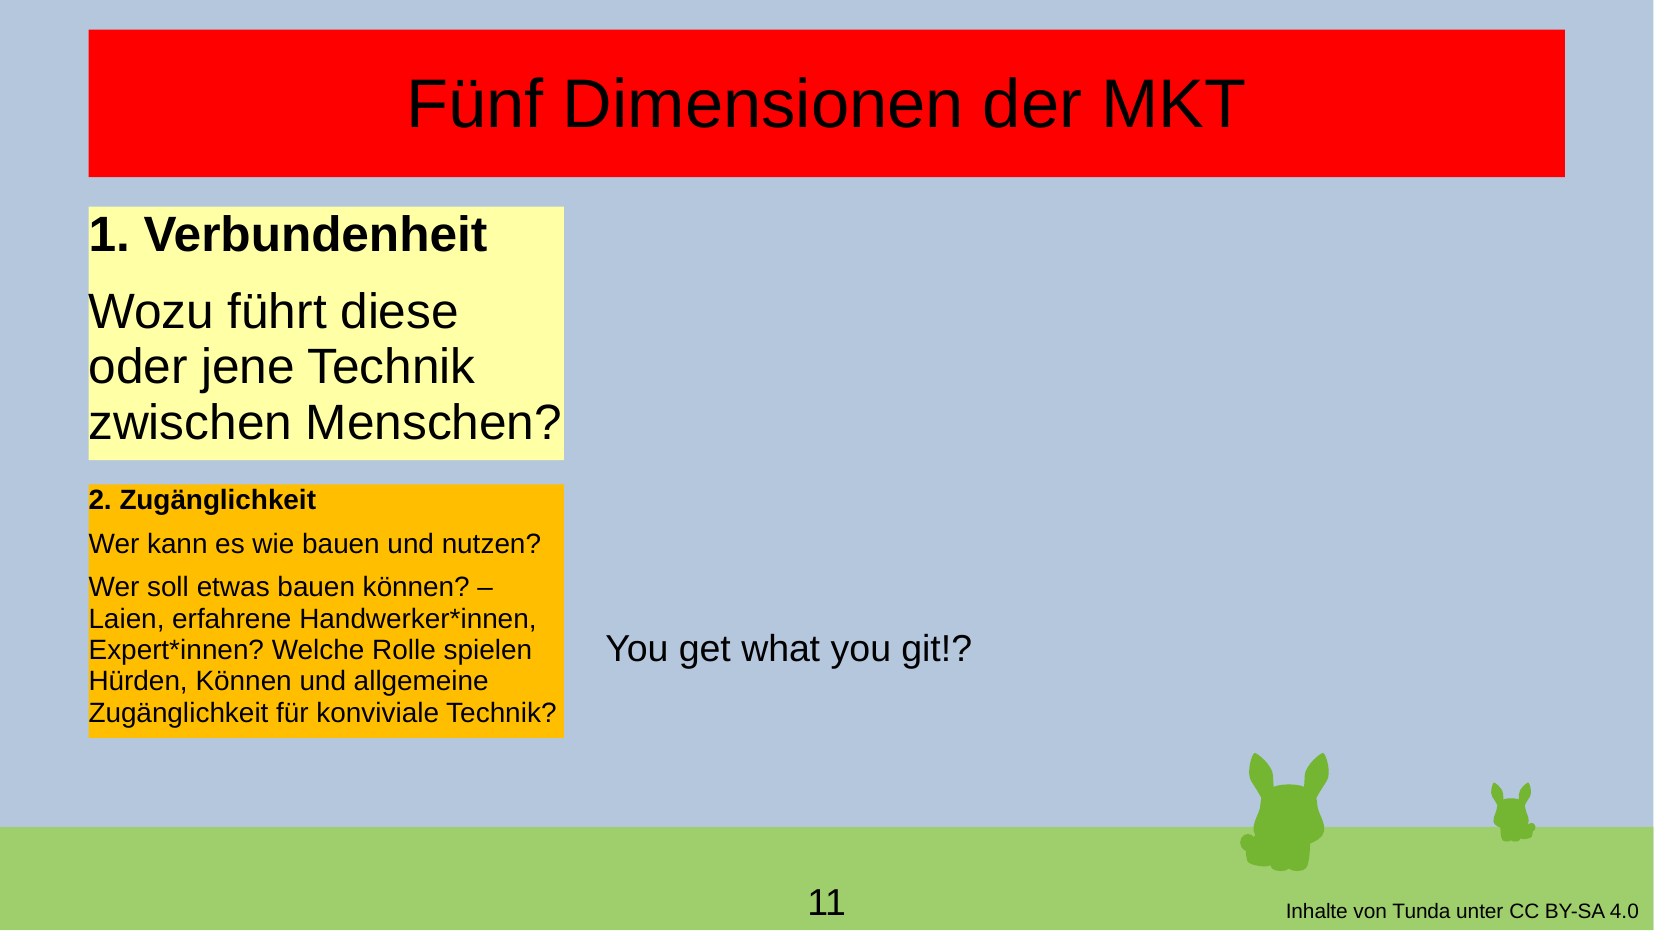

# Fünf Dimensionen der MKT
1. Verbundenheit
Wozu führt diese oder jene Technik zwischen Menschen?
2. Zugänglichkeit
Wer kann es wie bauen und nutzen?
Wer soll etwas bauen können? – Laien, erfahrene Handwerker*innen, Expert*innen? Welche Rolle spielen Hürden, Können und allgemeine Zugänglichkeit für konviviale Technik?
You get what you git!?
Inhalte von Tunda unter CC BY-SA 4.0